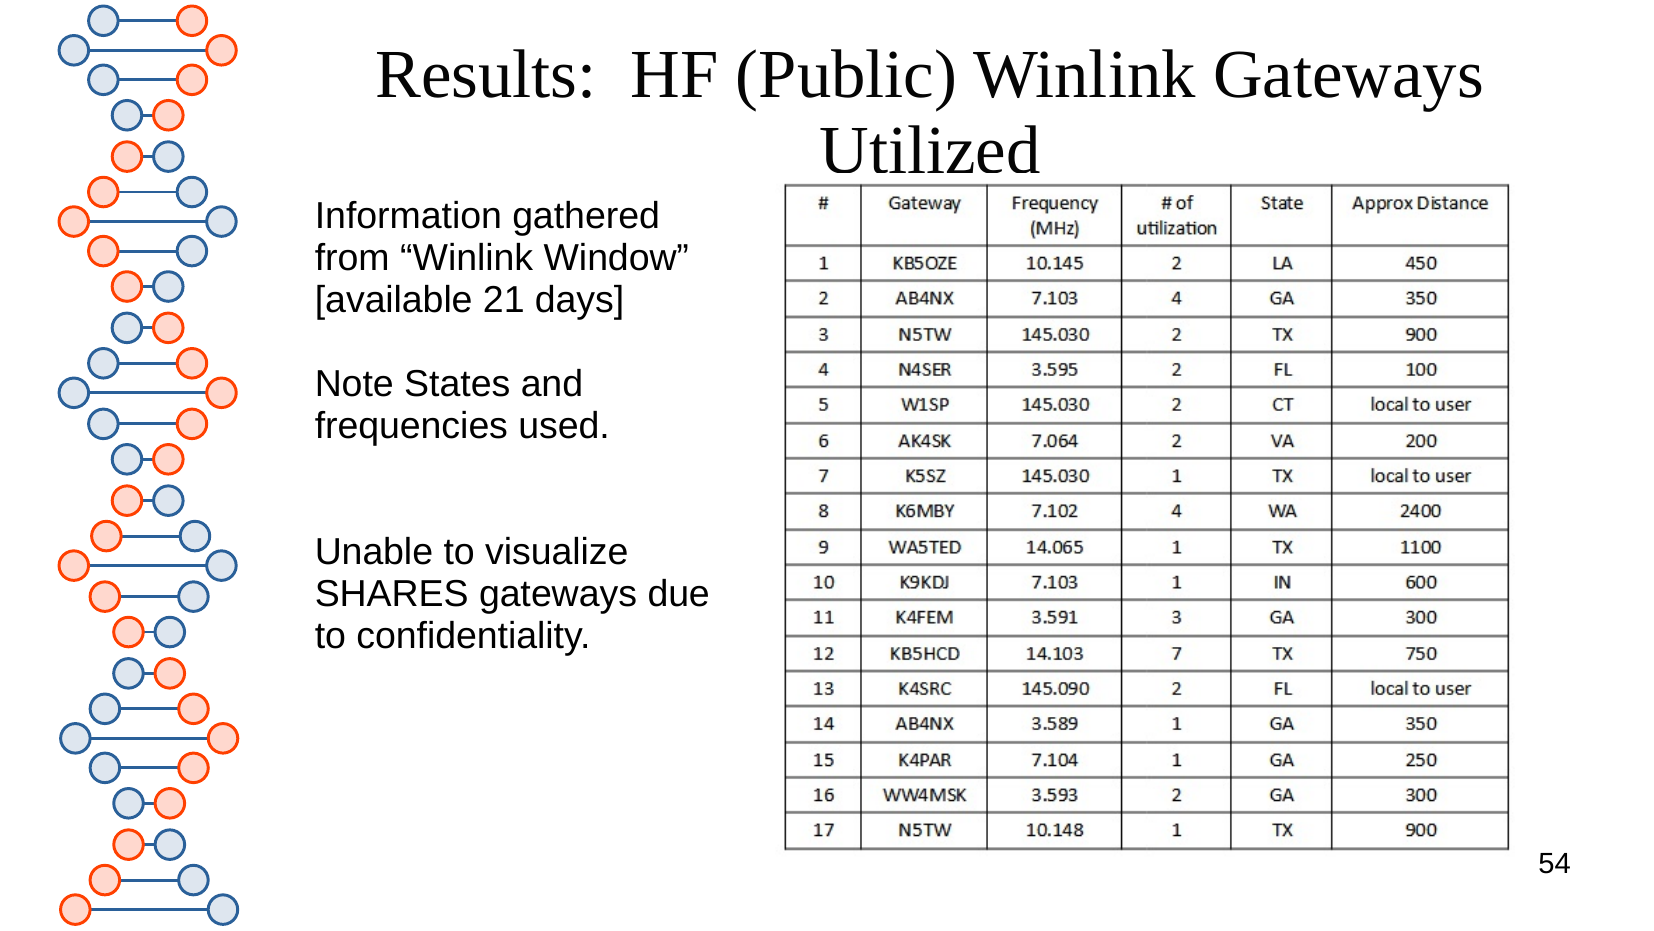

# Results: HF (Public) Winlink Gateways Utilized
Information gathered from “Winlink Window” [available 21 days]
Note States and frequencies used.
Unable to visualize SHARES gateways due to confidentiality.
54